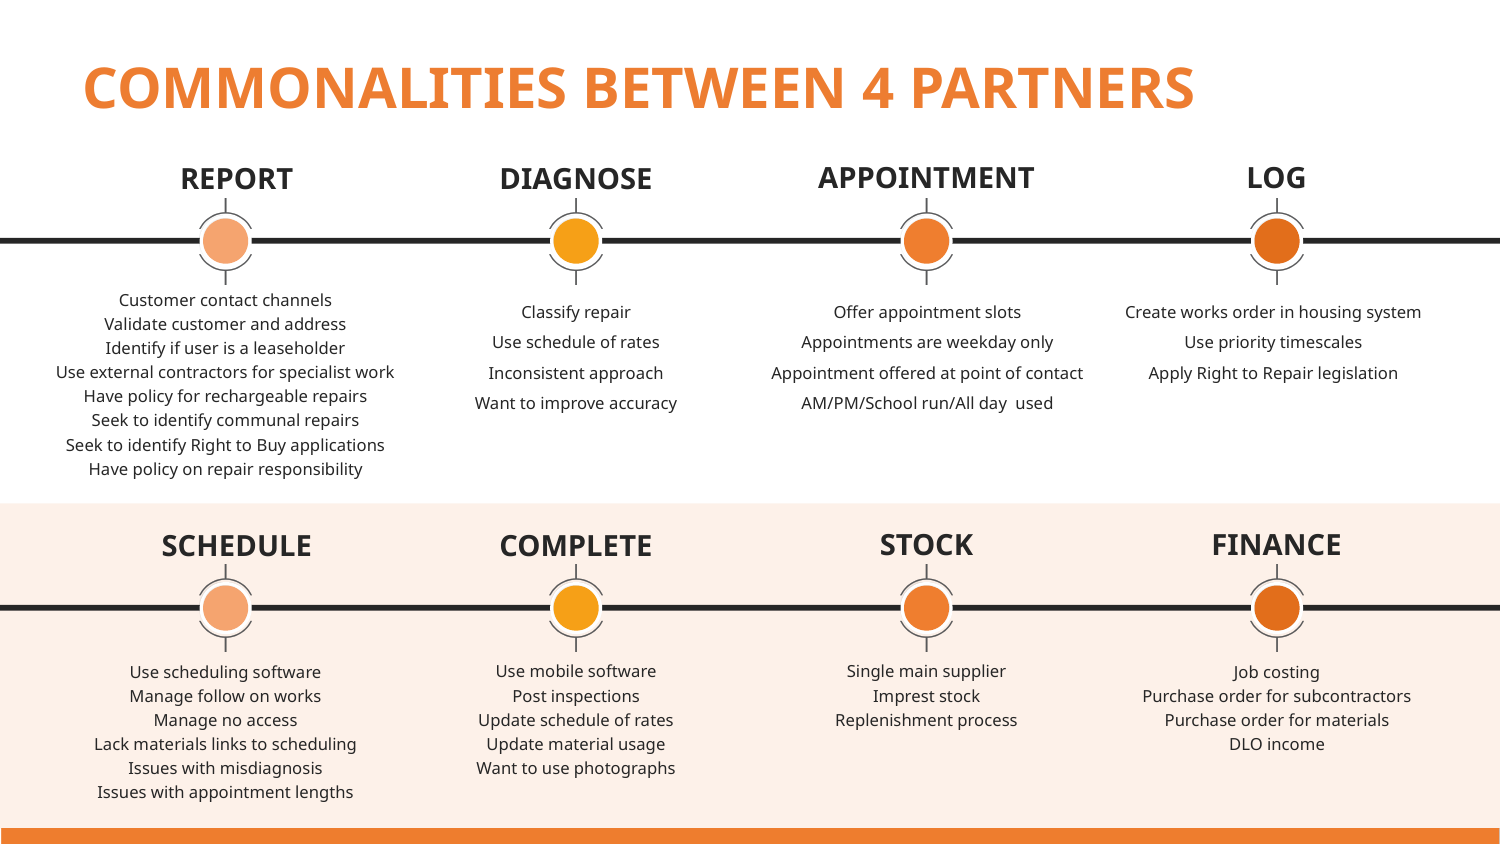

COMMONALITIES BETWEEN 4 PARTNERS
LOG
APPOINTMENT
DIAGNOSE
REPORT
Customer contact channels
Validate customer and address
Identify if user is a leaseholder
Use external contractors for specialist work
Have policy for rechargeable repairs
Seek to identify communal repairs
Seek to identify Right to Buy applications
Have policy on repair responsibility
Classify repair
Use schedule of rates
Inconsistent approach
Want to improve accuracy
Offer appointment slots
Appointments are weekday only
Appointment offered at point of contact
AM/PM/School run/All day used
Create works order in housing system
Use priority timescales
Apply Right to Repair legislation
FINANCE
STOCK
COMPLETE
SCHEDULE
Use scheduling software
Manage follow on works
Manage no access
Lack materials links to scheduling
Issues with misdiagnosis
Issues with appointment lengths
Use mobile software
Post inspections
Update schedule of rates
Update material usage
Want to use photographs
Single main supplier
Imprest stock
Replenishment process
Job costing
Purchase order for subcontractors
Purchase order for materials
DLO income